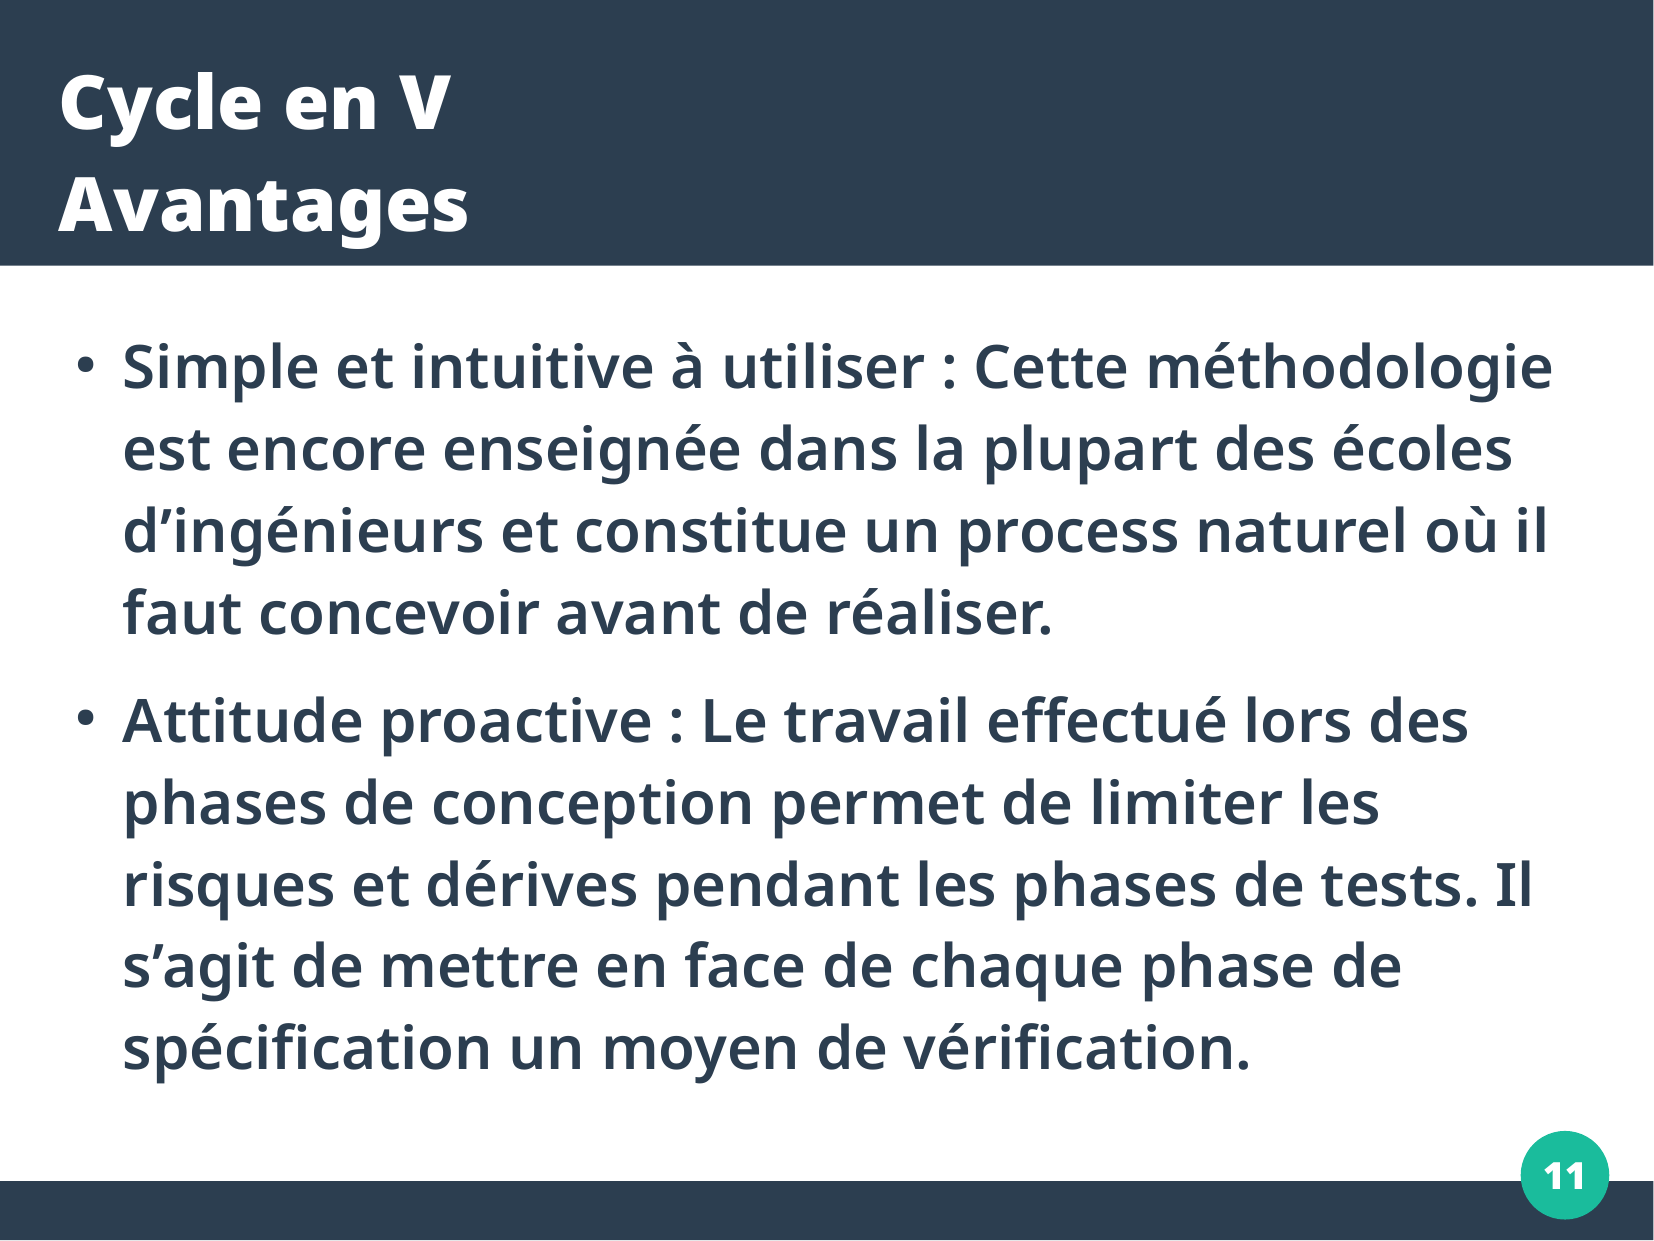

# Cycle en V Avantages
Simple et intuitive à utiliser : Cette méthodologie est encore enseignée dans la plupart des écoles d’ingénieurs et constitue un process naturel où il faut concevoir avant de réaliser.
Attitude proactive : Le travail effectué lors des phases de conception permet de limiter les risques et dérives pendant les phases de tests. Il s’agit de mettre en face de chaque phase de spécification un moyen de vérification.
11